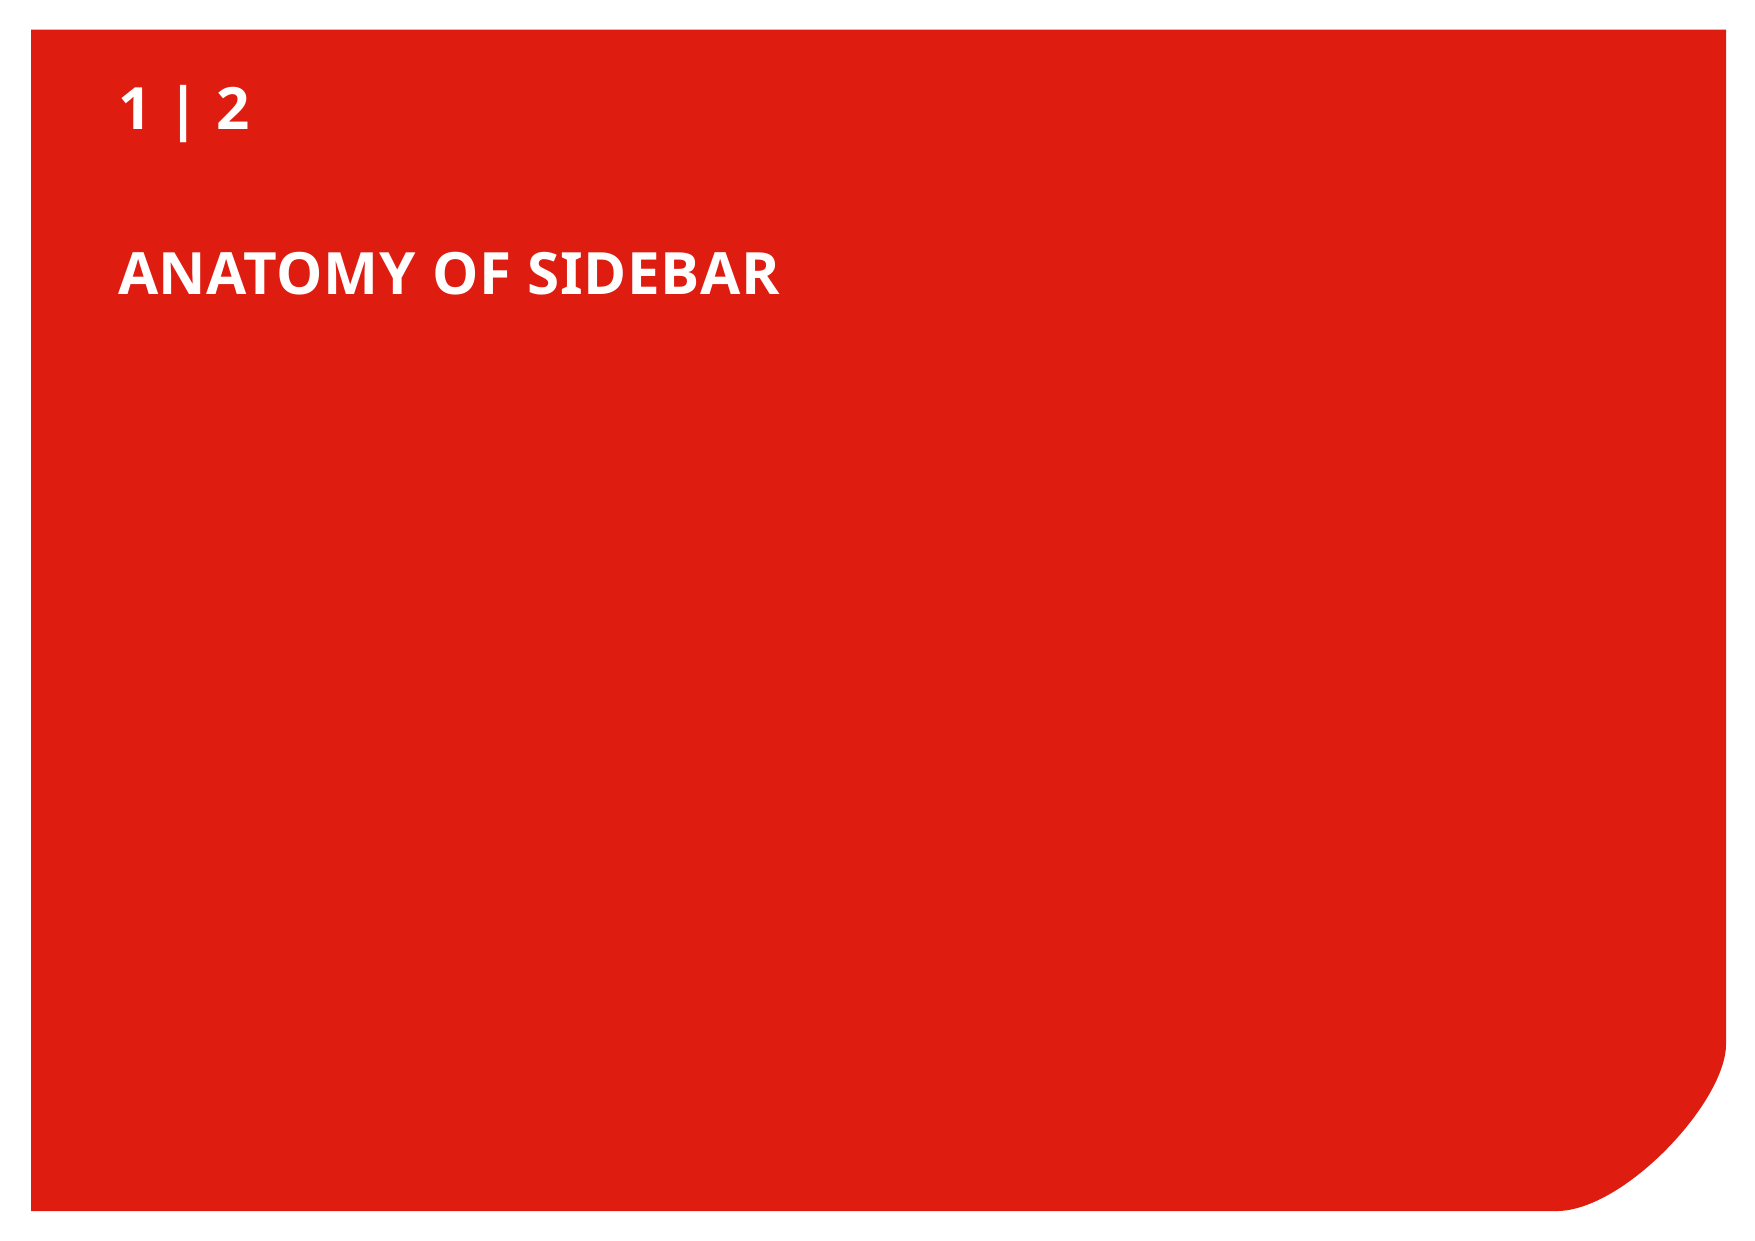

# 1 | 2
Anatomy of sidebar